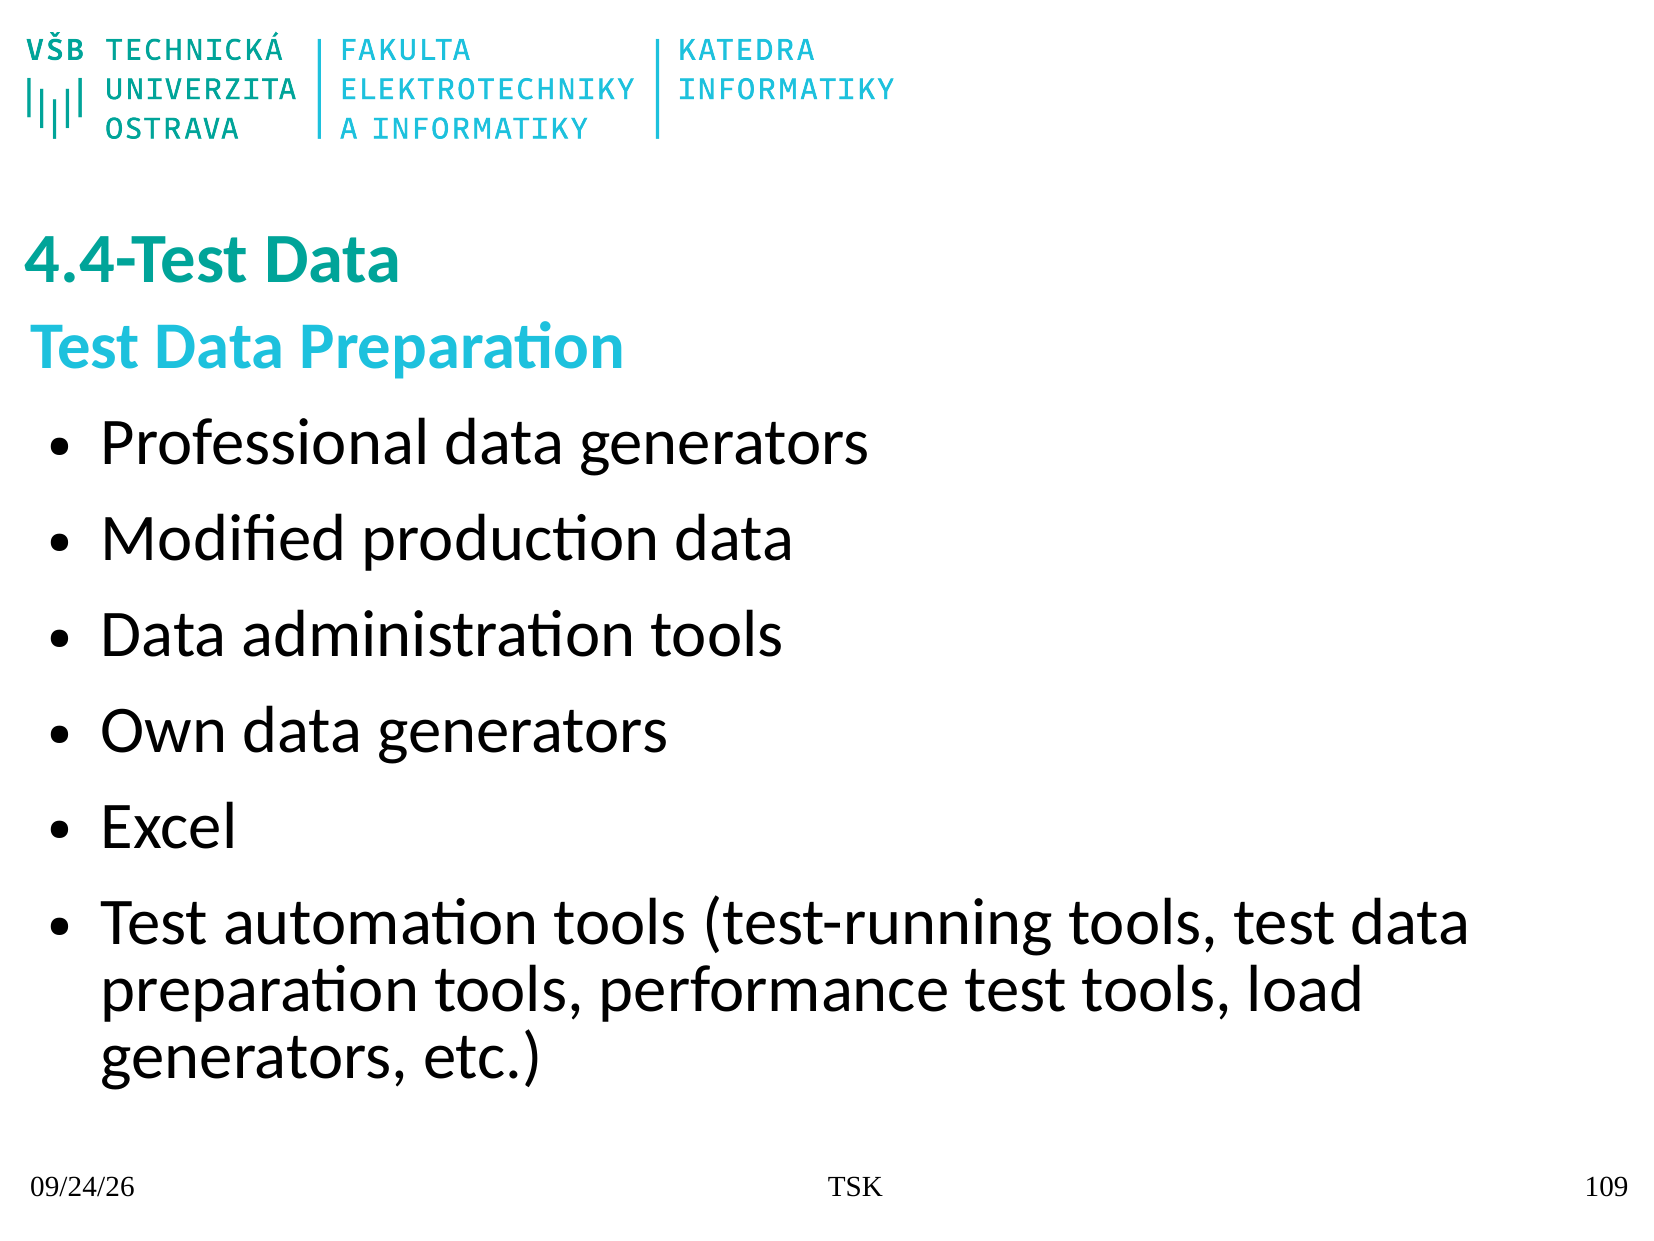

# 4.4-Test Data
Test Data Preparation
Professional data generators
Modified production data
Data administration tools
Own data generators
Excel
Test automation tools (test-running tools, test data preparation tools, performance test tools, load generators, etc.)
TSK
109